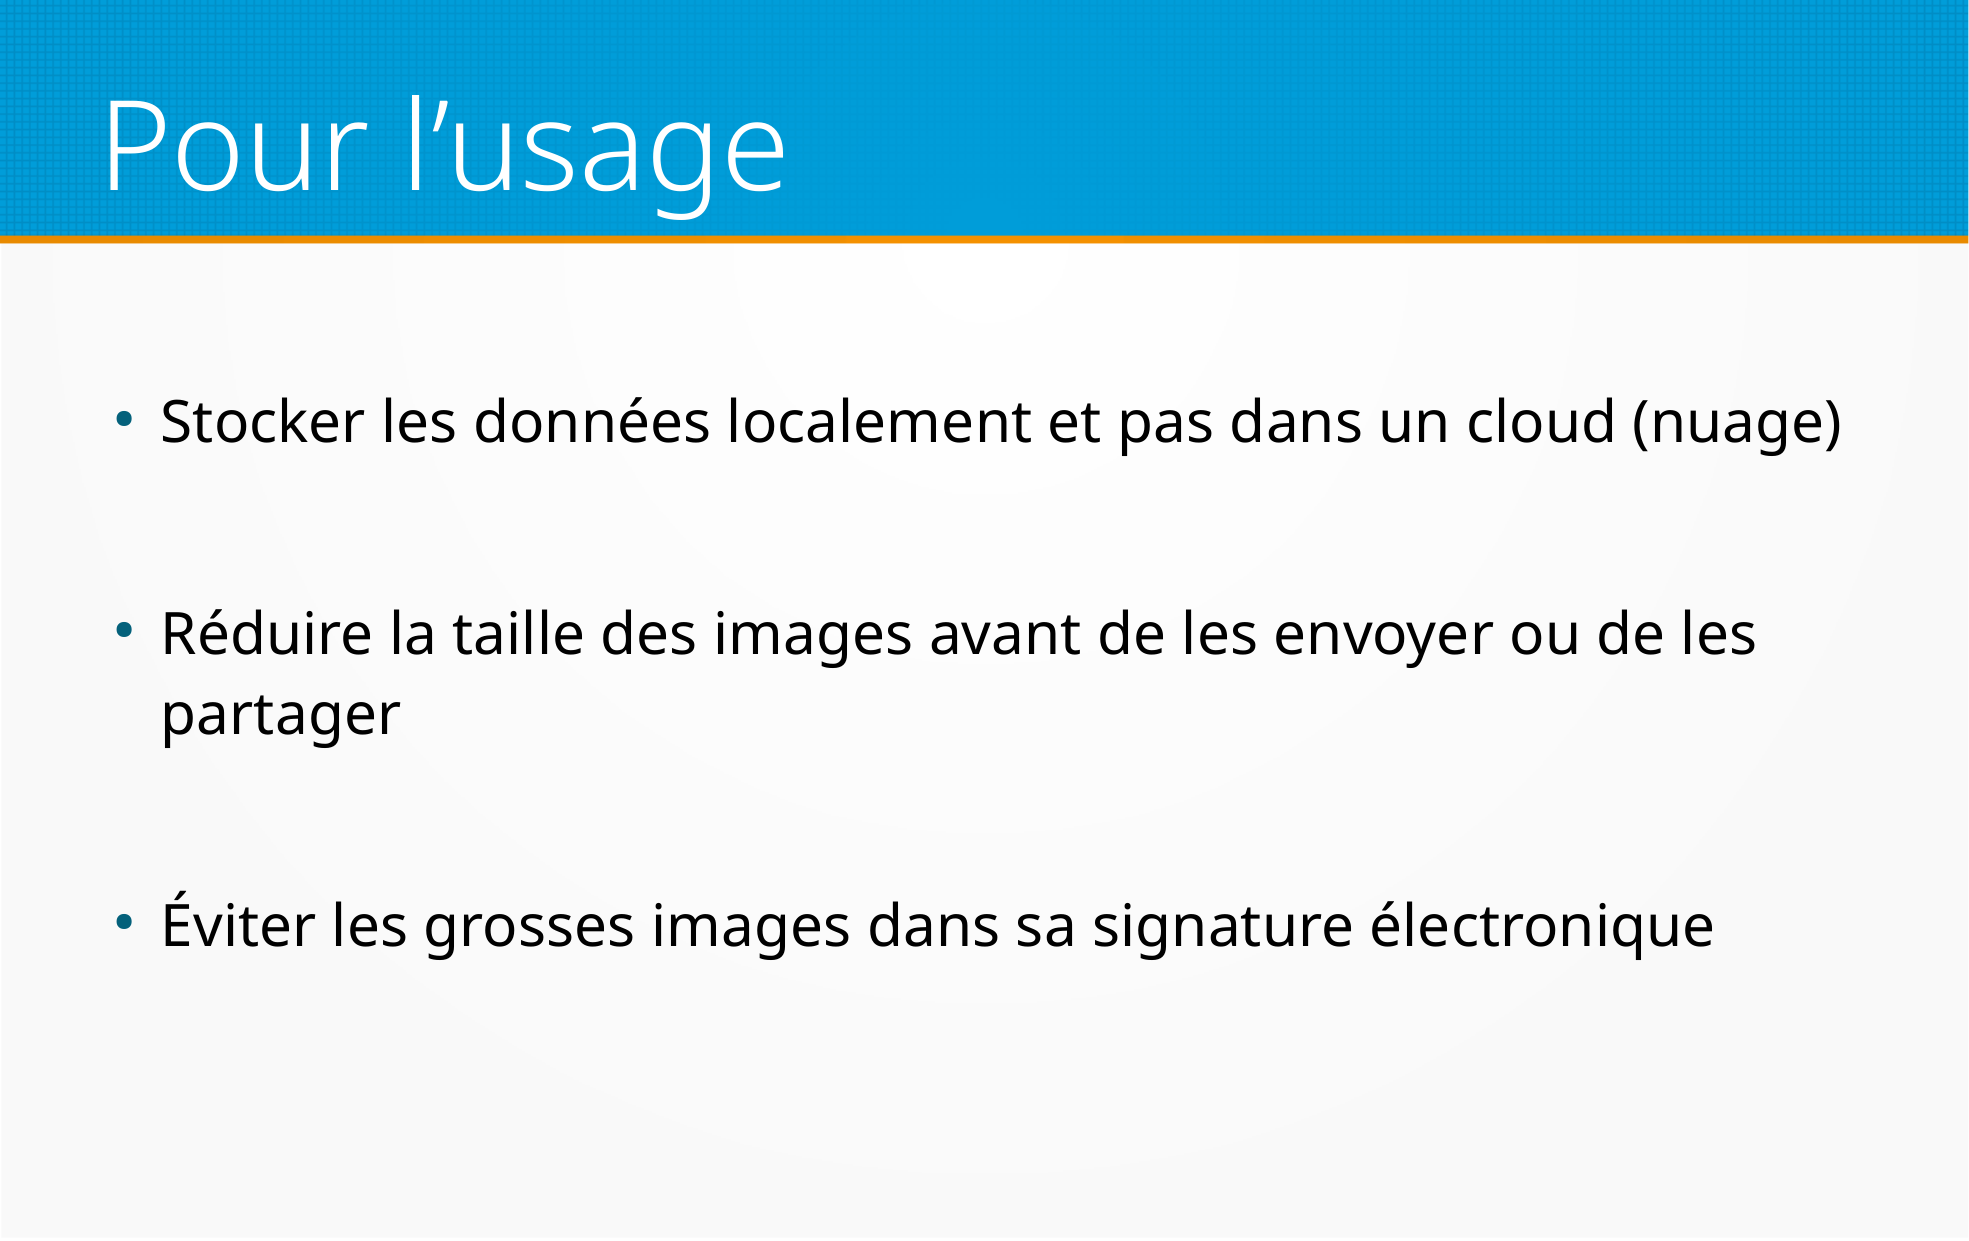

# Pour l’usage
Stocker les données localement et pas dans un cloud (nuage)
Réduire la taille des images avant de les envoyer ou de les partager
Éviter les grosses images dans sa signature électronique